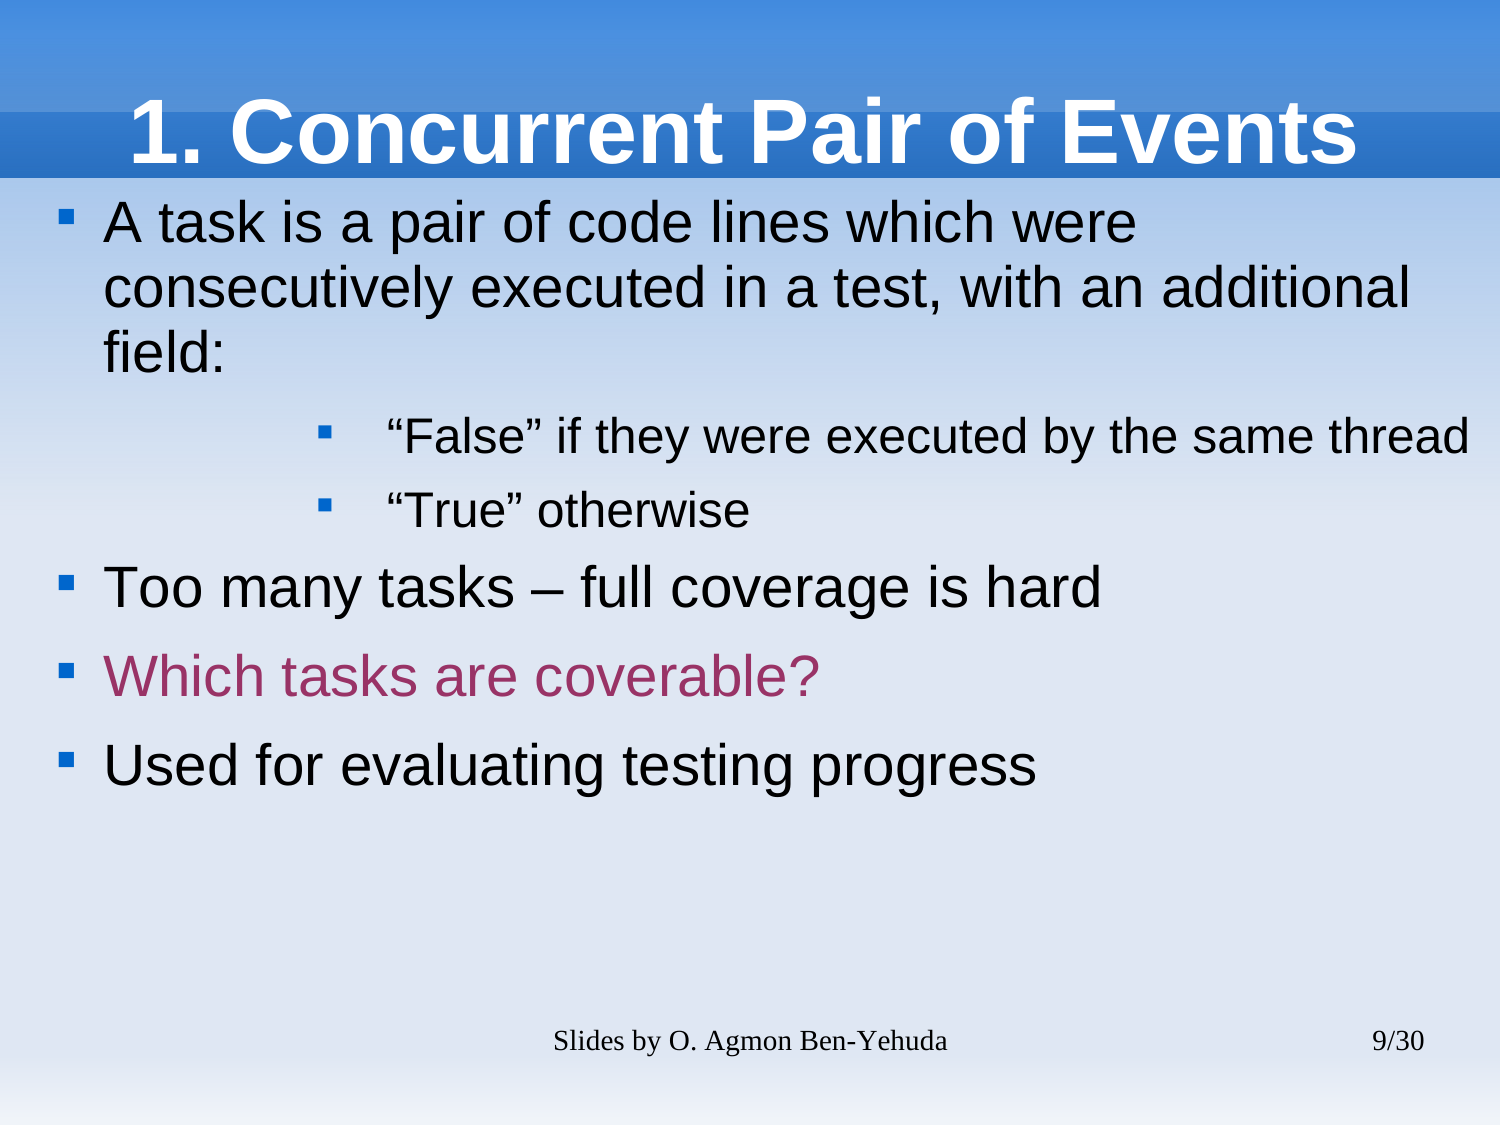

# 1. Concurrent Pair of Events
A task is a pair of code lines which were consecutively executed in a test, with an additional field:
“False” if they were executed by the same thread
“True” otherwise
Too many tasks – full coverage is hard
Which tasks are coverable?
Used for evaluating testing progress
Slides by O. Agmon Ben-Yehuda
9